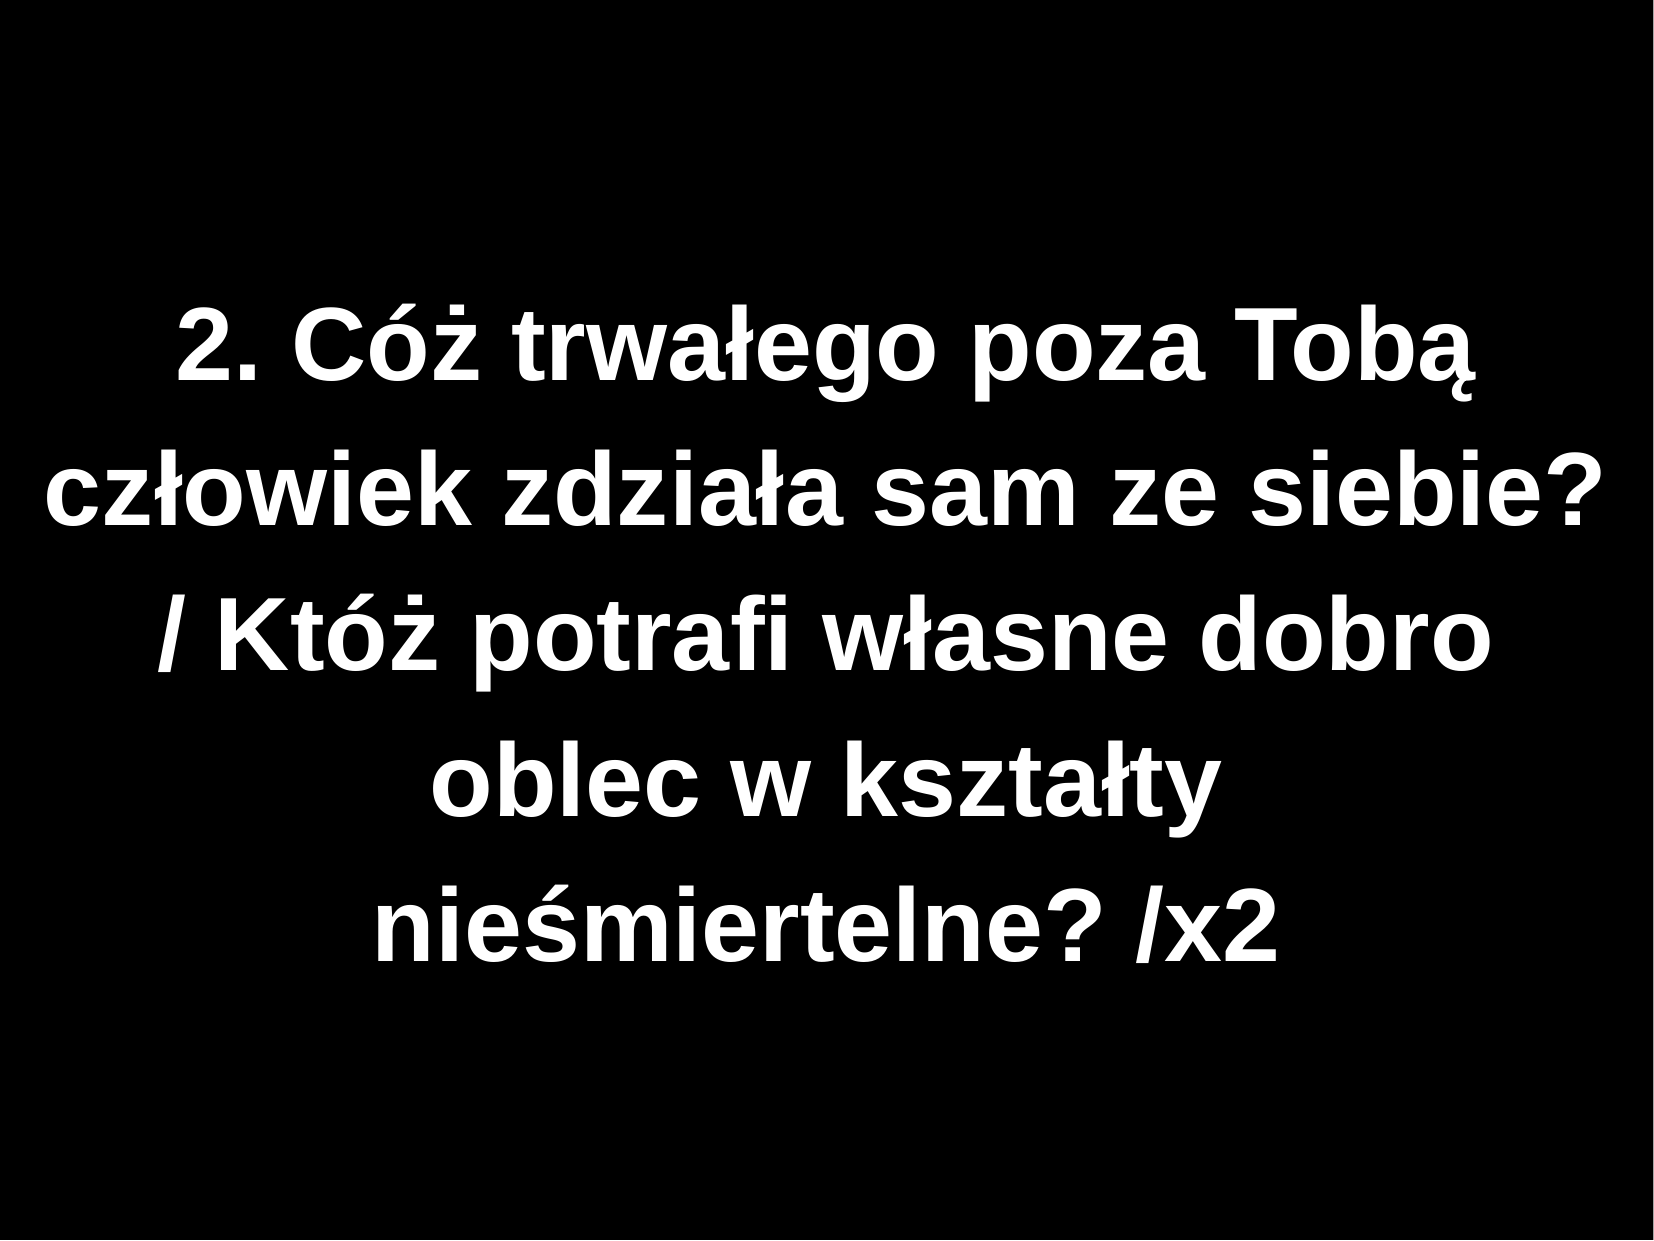

# 2. Cóż trwałego poza Tobą
człowiek zdziała sam ze siebie?
/ Któż potrafi własne dobro
oblec w kształty nieśmiertelne? /x2